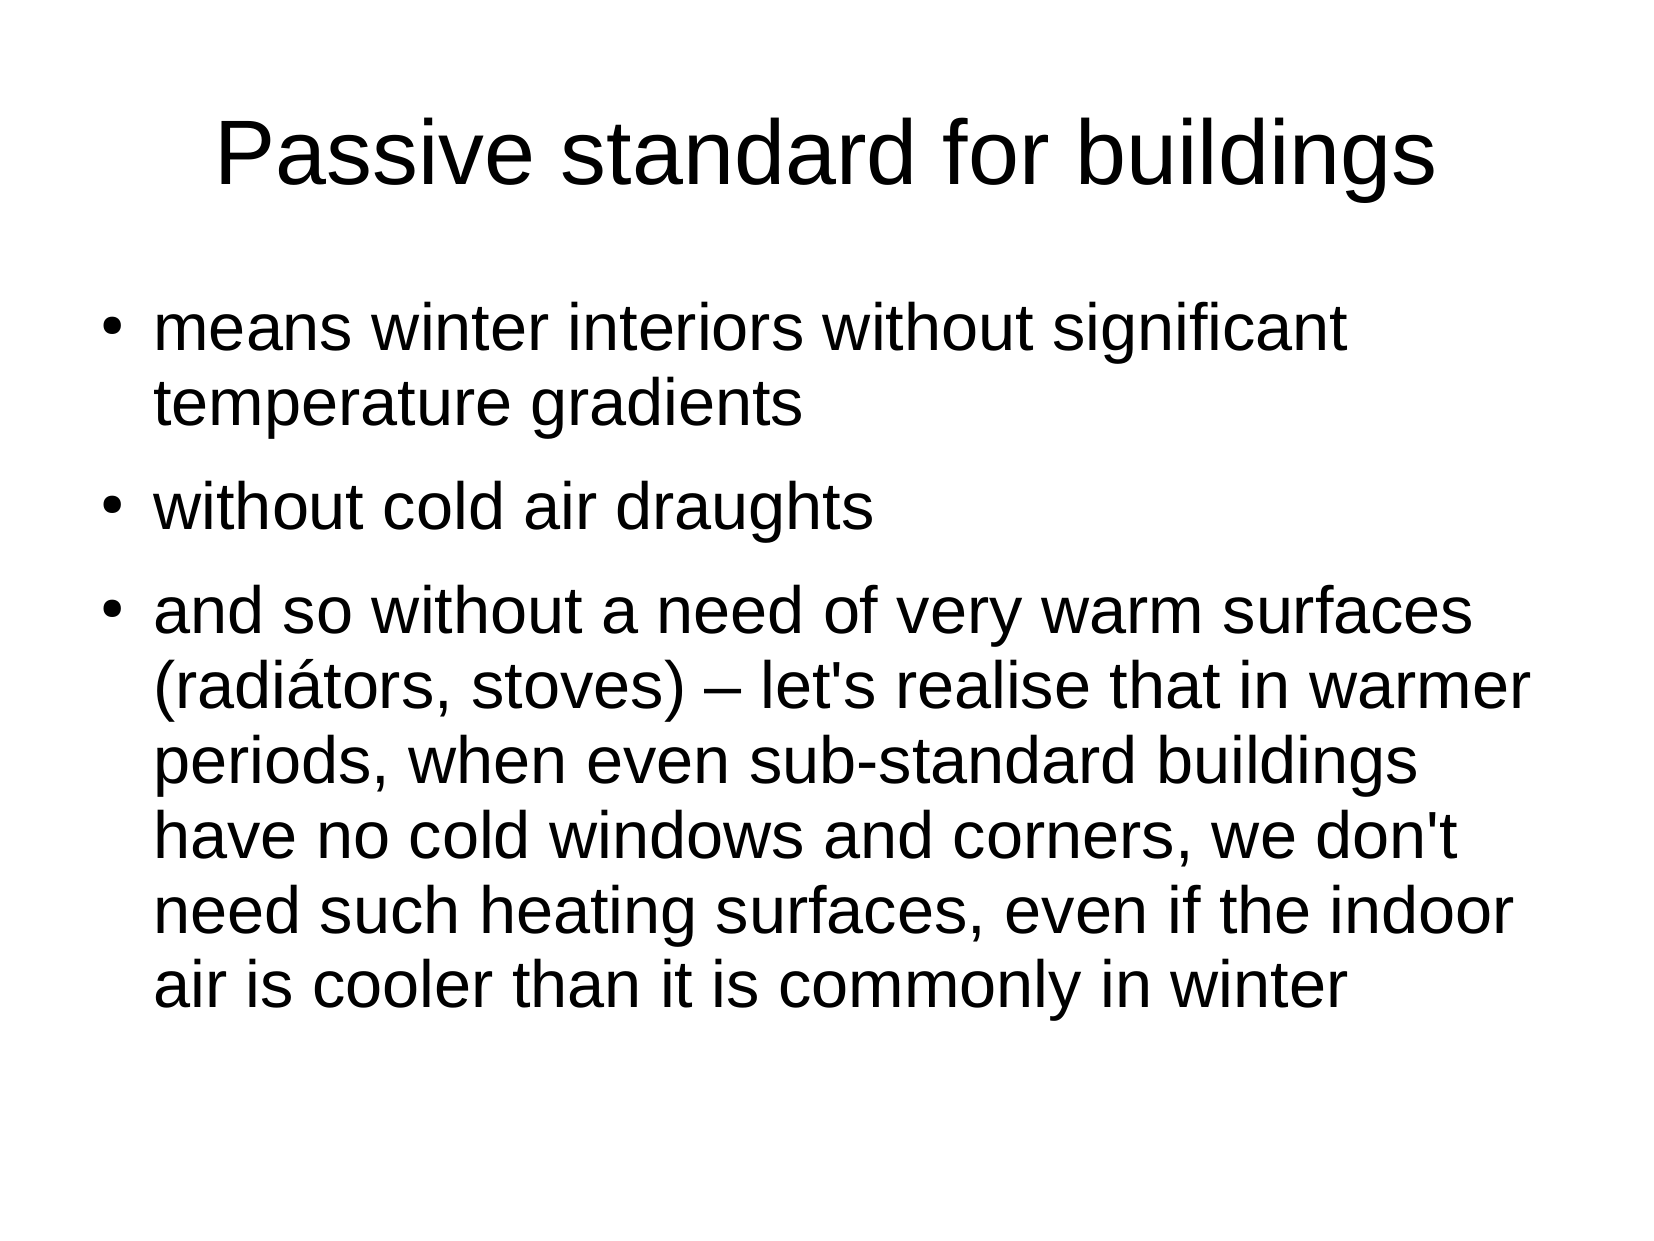

# Passive standard for buildings
means winter interiors without significant temperature gradients
without cold air draughts
and so without a need of very warm surfaces (radiátors, stoves) – let's realise that in warmer periods, when even sub-standard buildings have no cold windows and corners, we don't need such heating surfaces, even if the indoor air is cooler than it is commonly in winter